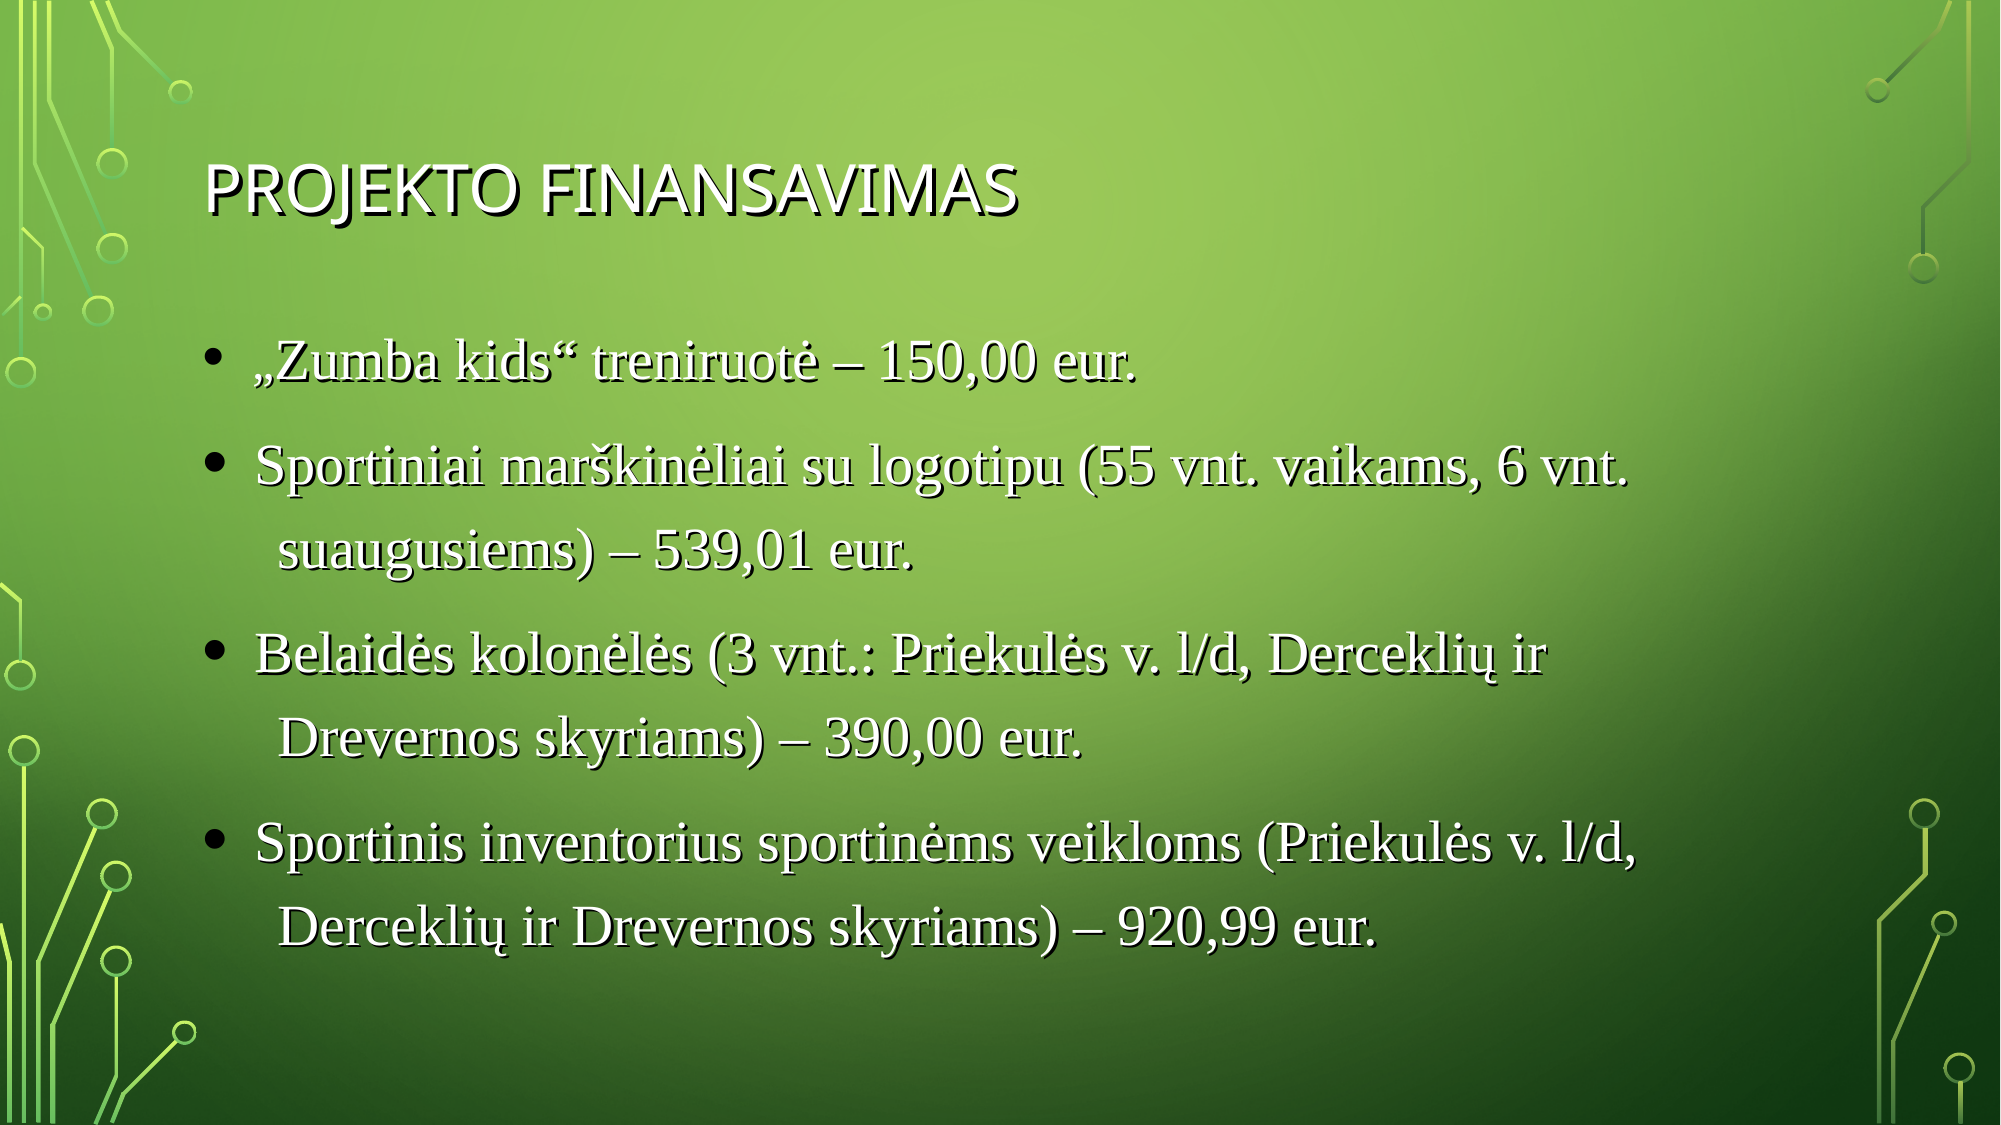

# PROJEKTO FINANSAVIMAS
 „Zumba kids“ treniruotė – 150,00 eur.
 Sportiniai marškinėliai su logotipu (55 vnt. vaikams, 6 vnt. suaugusiems) – 539,01 eur.
 Belaidės kolonėlės (3 vnt.: Priekulės v. l/d, Derceklių ir Drevernos skyriams) – 390,00 eur.
 Sportinis inventorius sportinėms veikloms (Priekulės v. l/d, Derceklių ir Drevernos skyriams) – 920,99 eur.